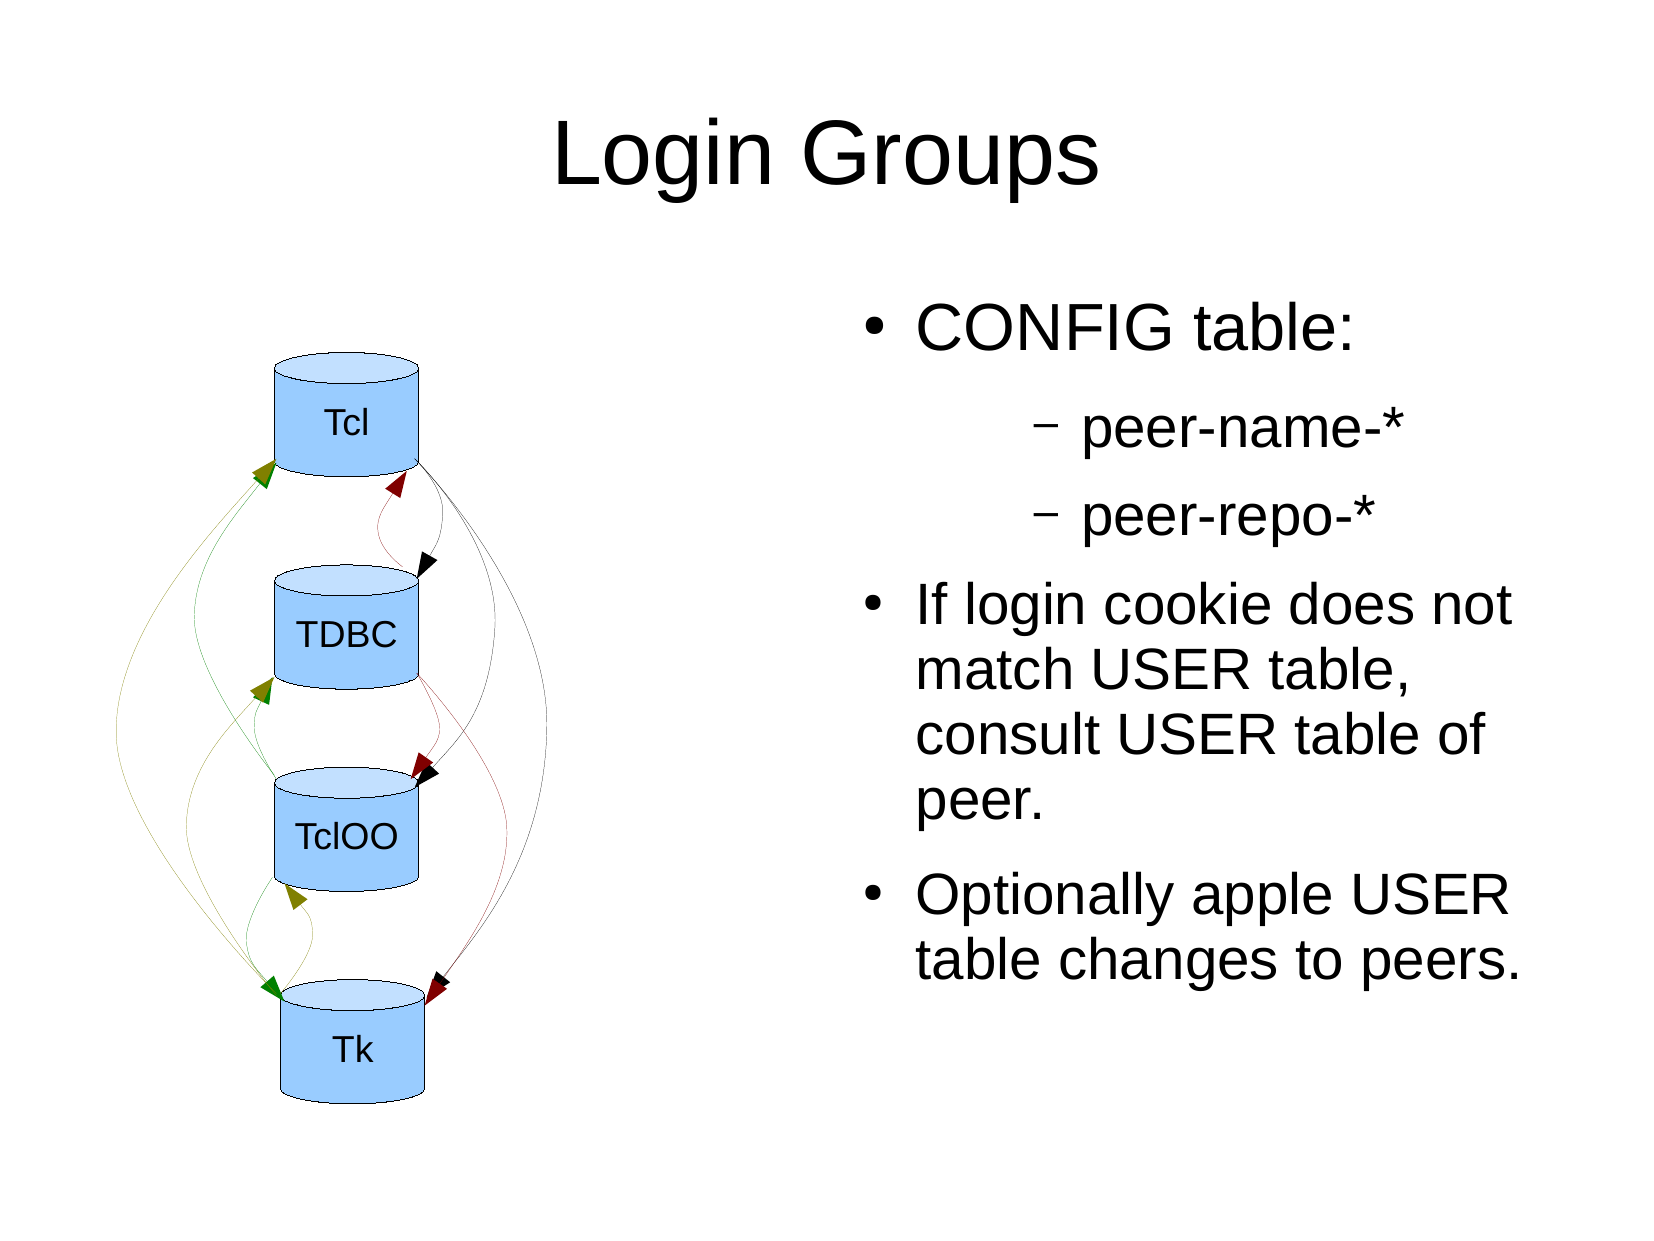

# Login Groups
CONFIG table:
peer-name-*
peer-repo-*
If login cookie does not match USER table, consult USER table of peer.
Optionally apple USER table changes to peers.
Tcl
TDBC
TclOO
Tk